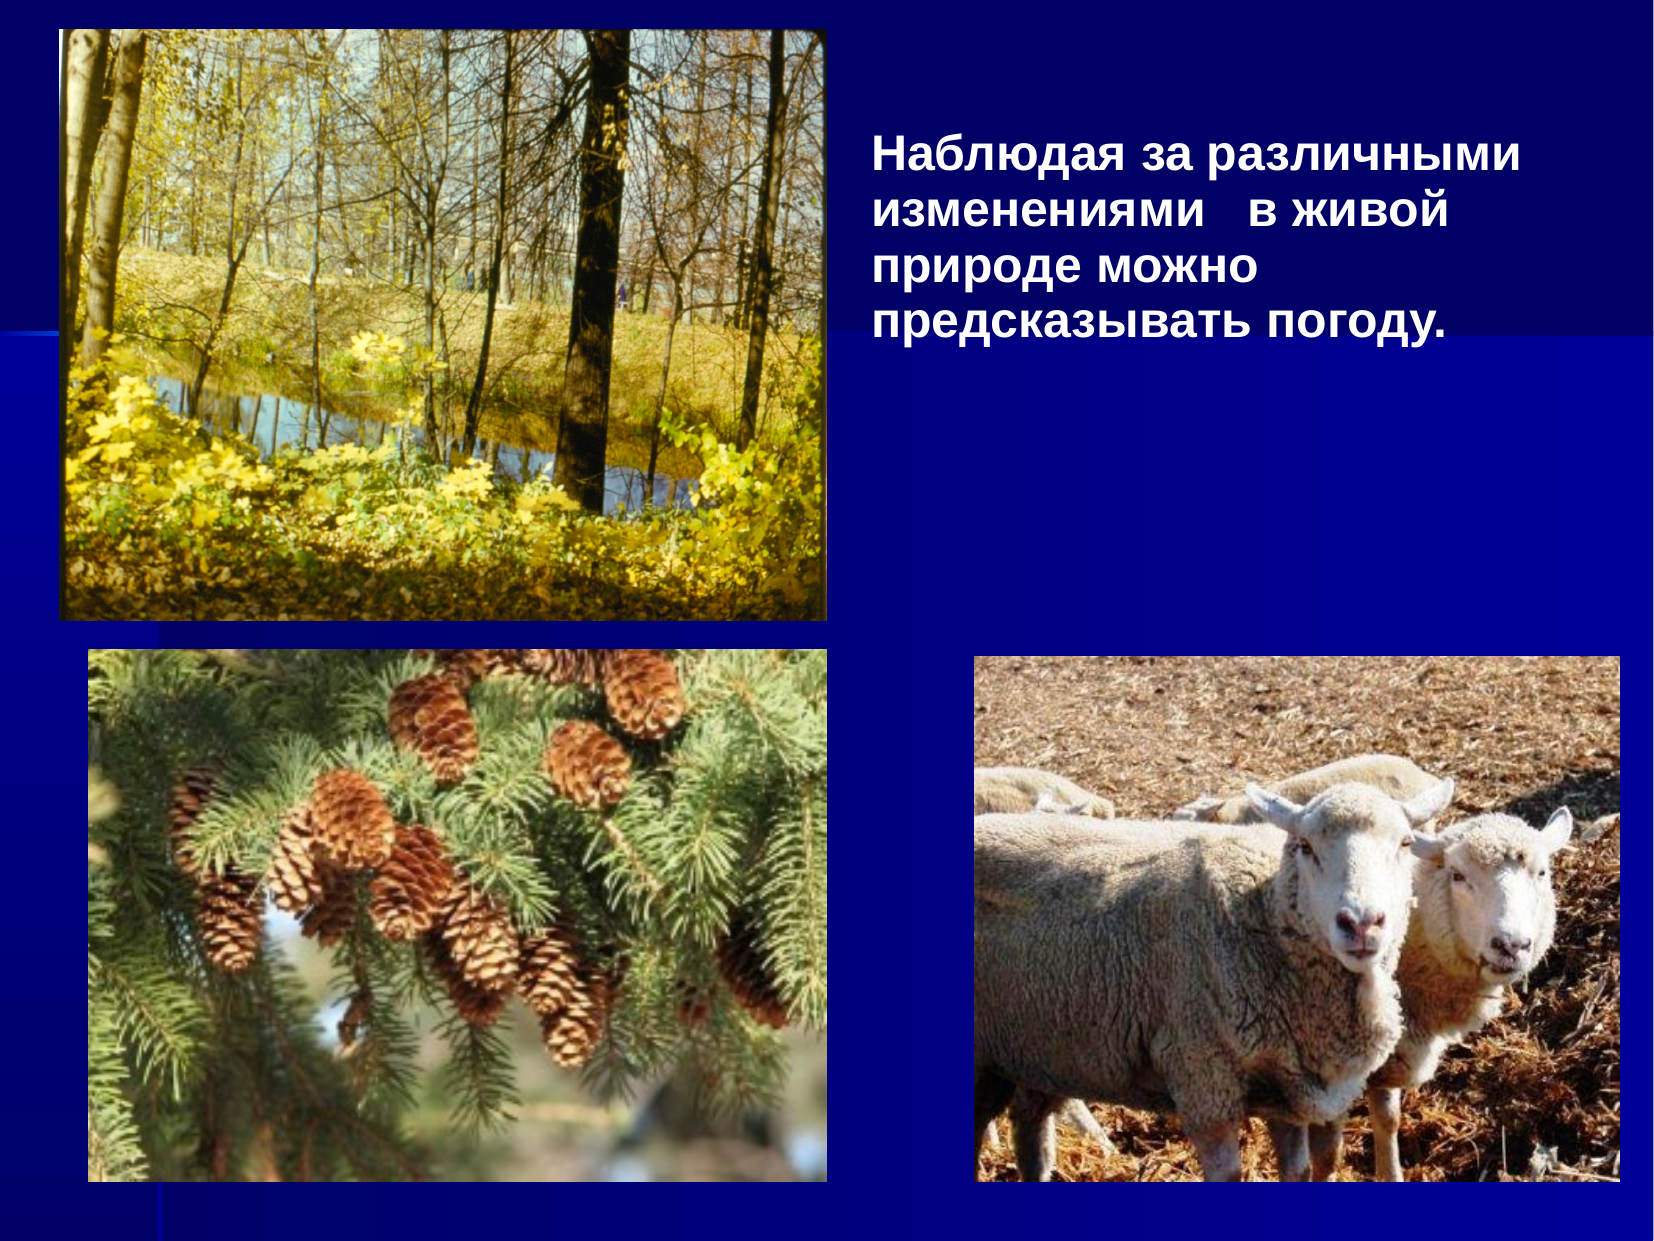

Наблюдая за различными изменениями в живой природе можно предсказывать погоду.